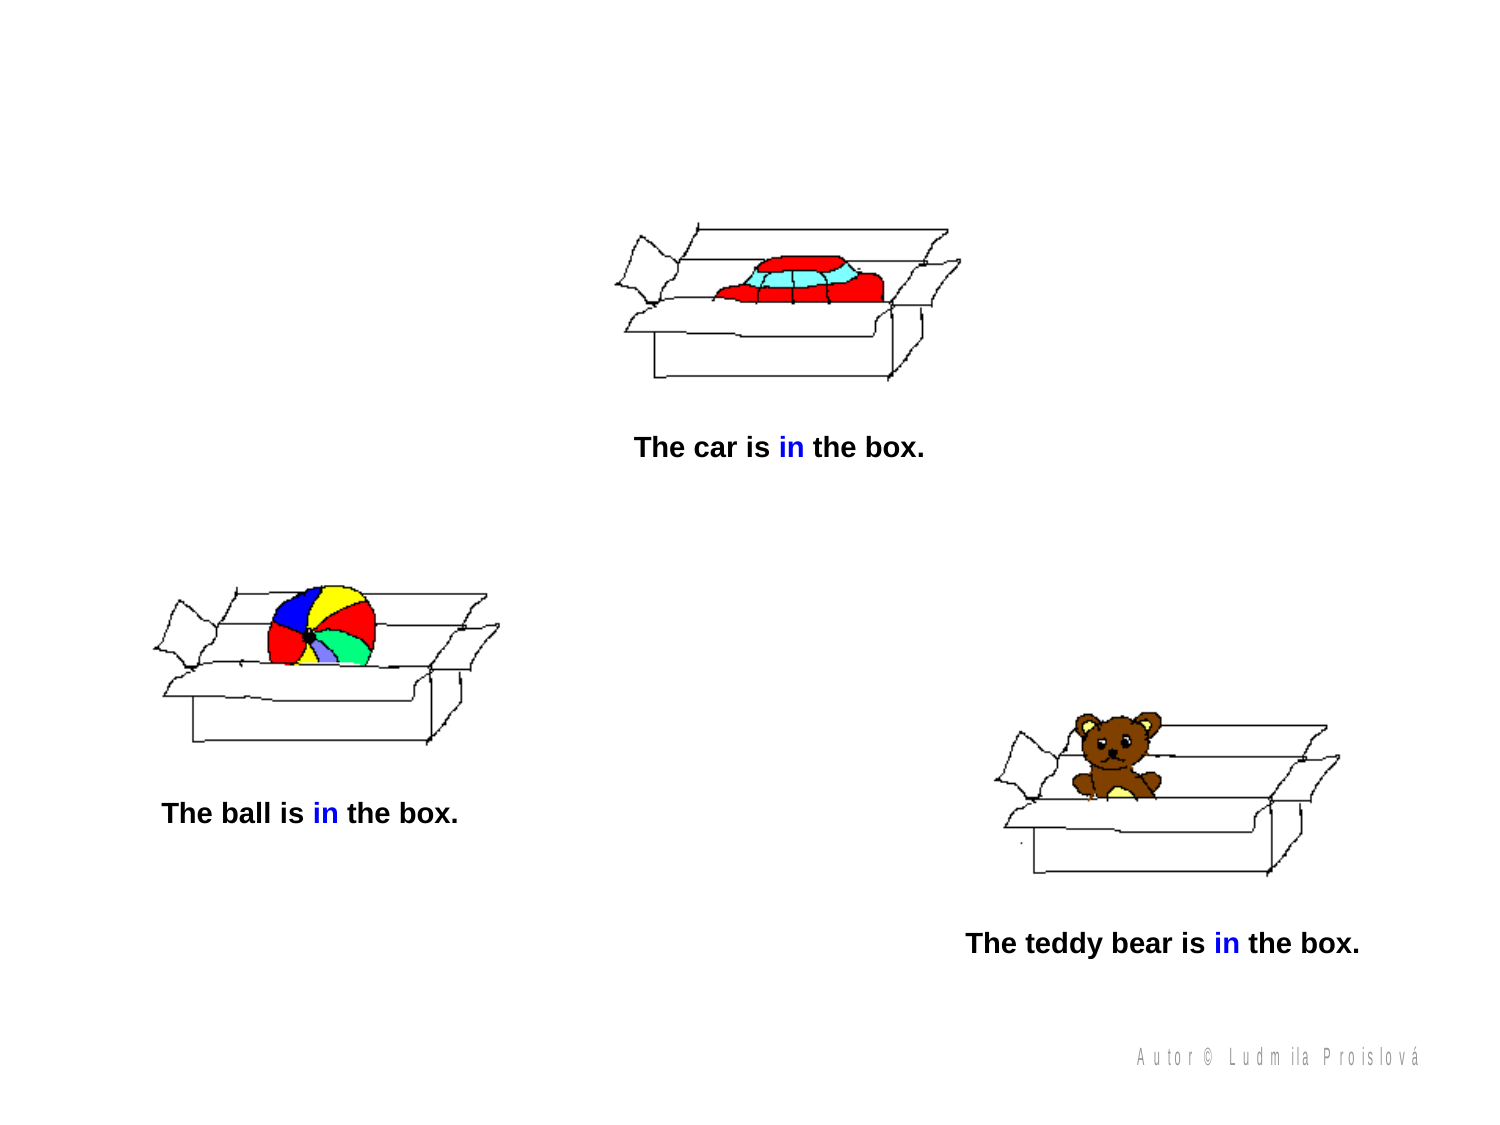

The car is in the box.
The ball is in the box.
The teddy bear is in the box.